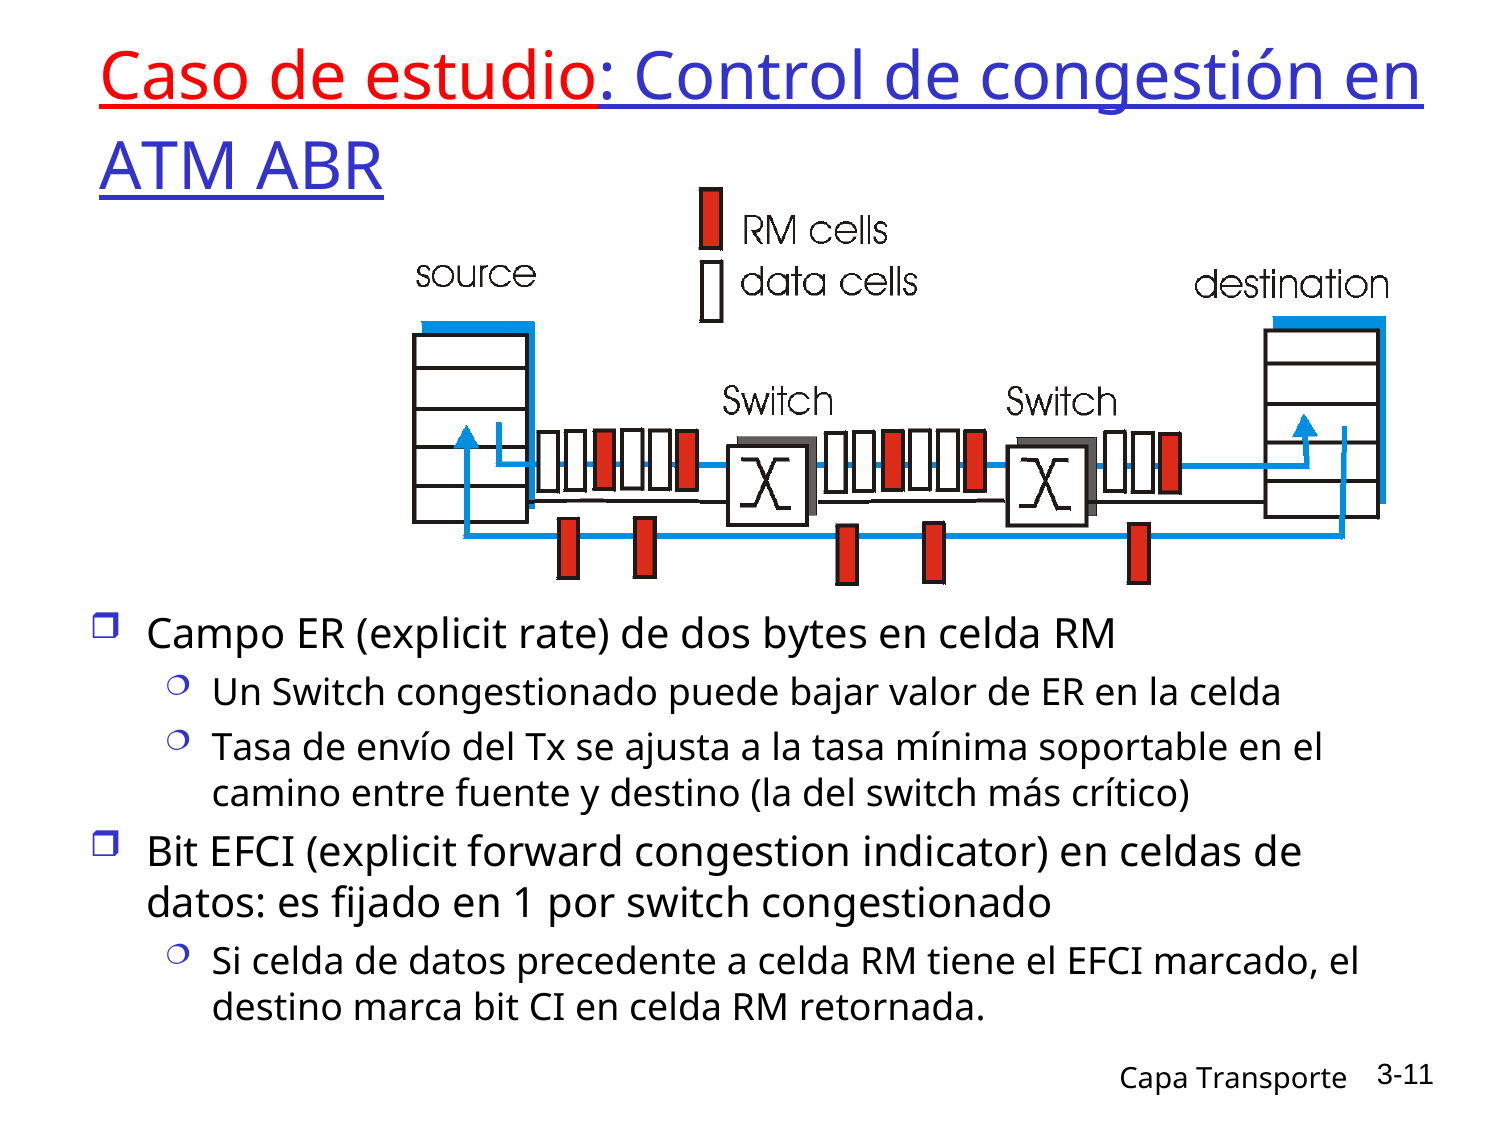

# Caso de estudio: Control de congestión en ATM ABR
Campo ER (explicit rate) de dos bytes en celda RM
Un Switch congestionado puede bajar valor de ER en la celda
Tasa de envío del Tx se ajusta a la tasa mínima soportable en el camino entre fuente y destino (la del switch más crítico)
Bit EFCI (explicit forward congestion indicator) en celdas de datos: es fijado en 1 por switch congestionado
Si celda de datos precedente a celda RM tiene el EFCI marcado, el destino marca bit CI en celda RM retornada.
11